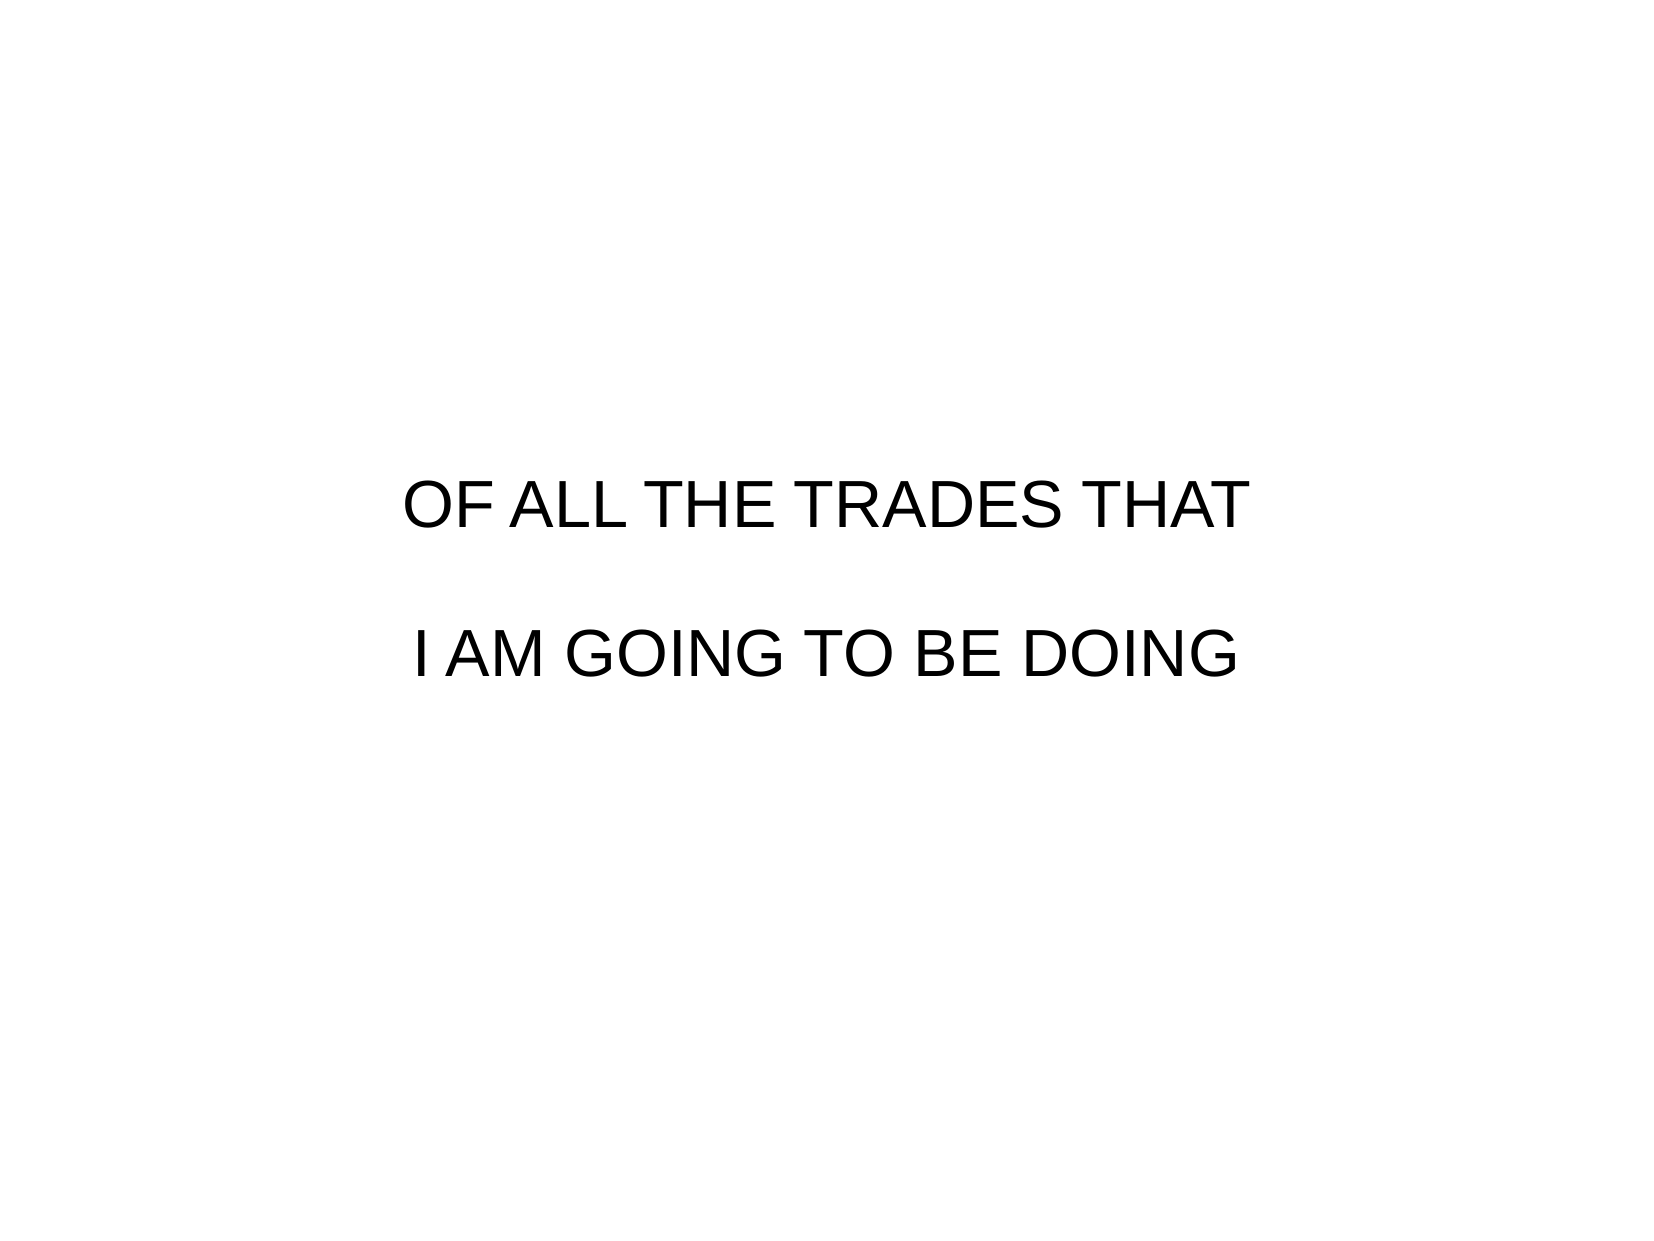

# OF ALL THE TRADES THAT
I AM GOING TO BE DOING